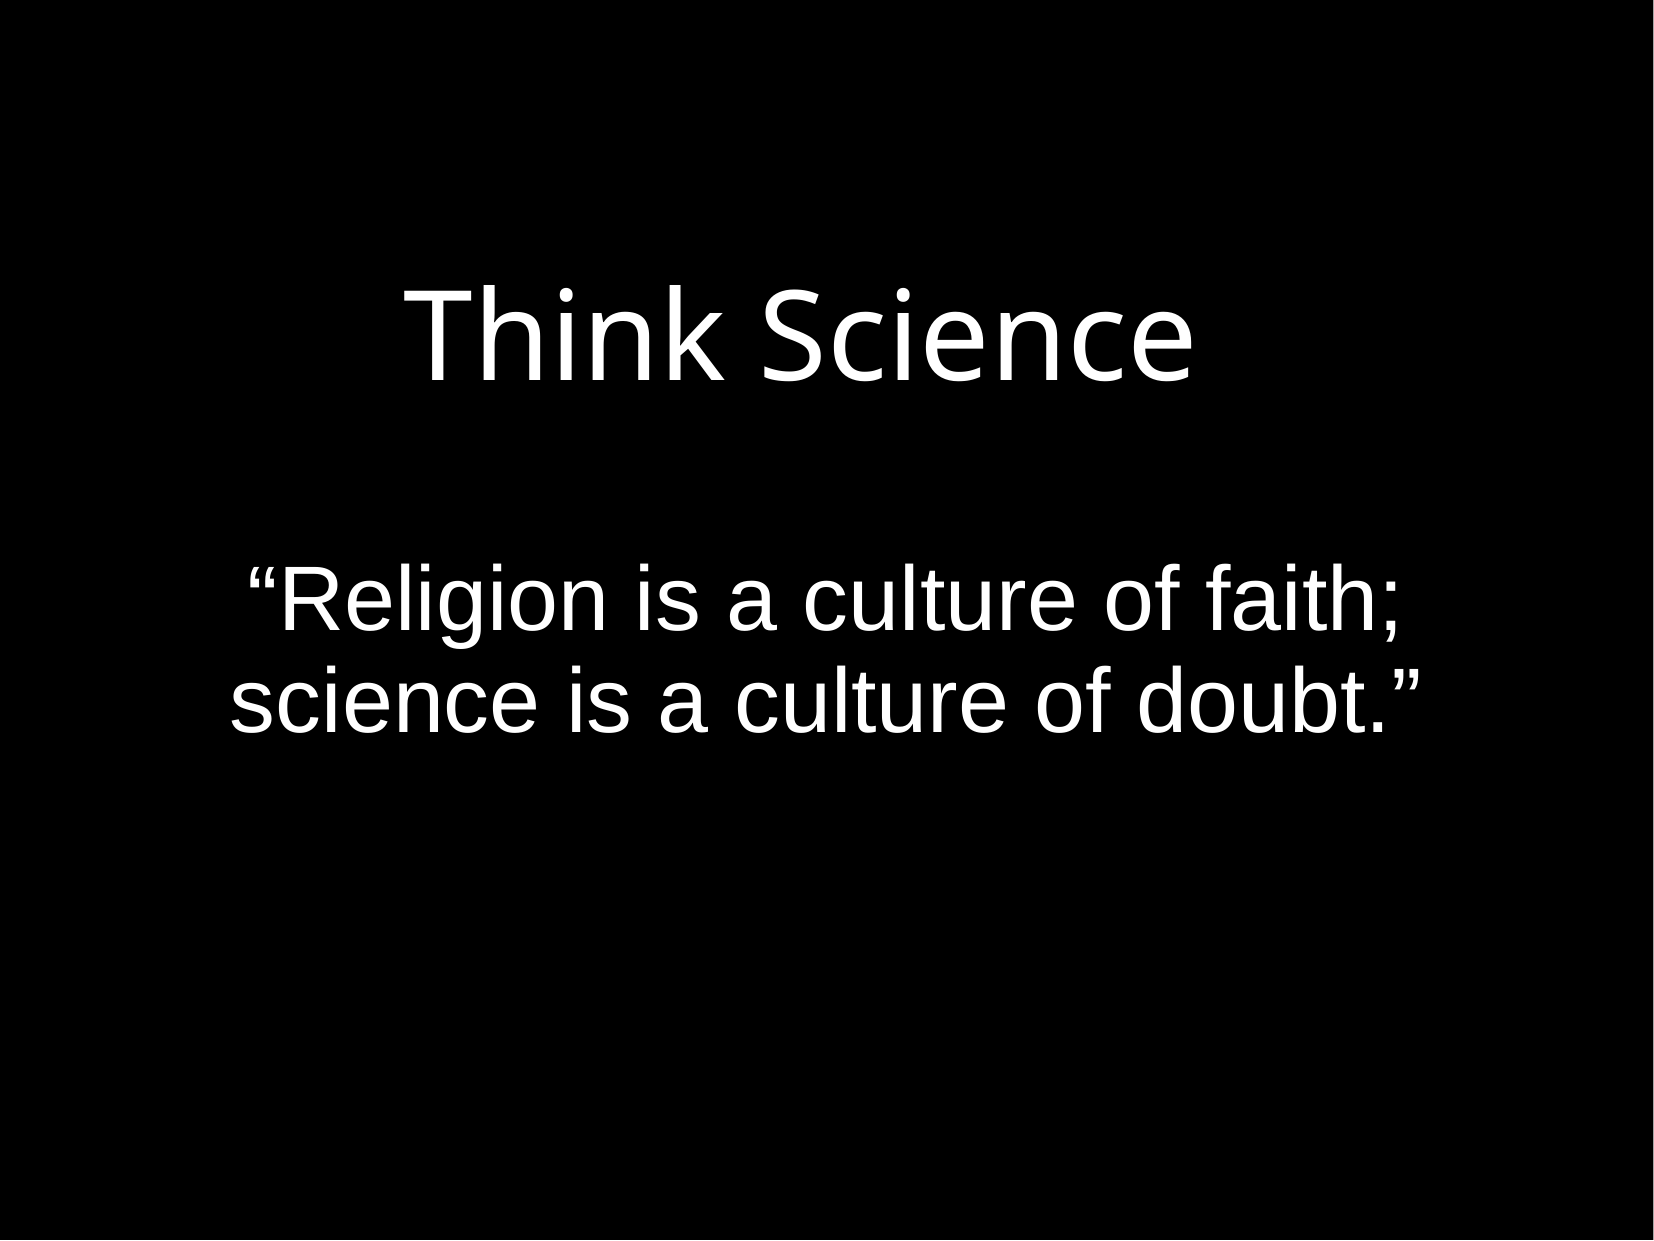

# Think Science
“Religion is a culture of faith; science is a culture of doubt.”